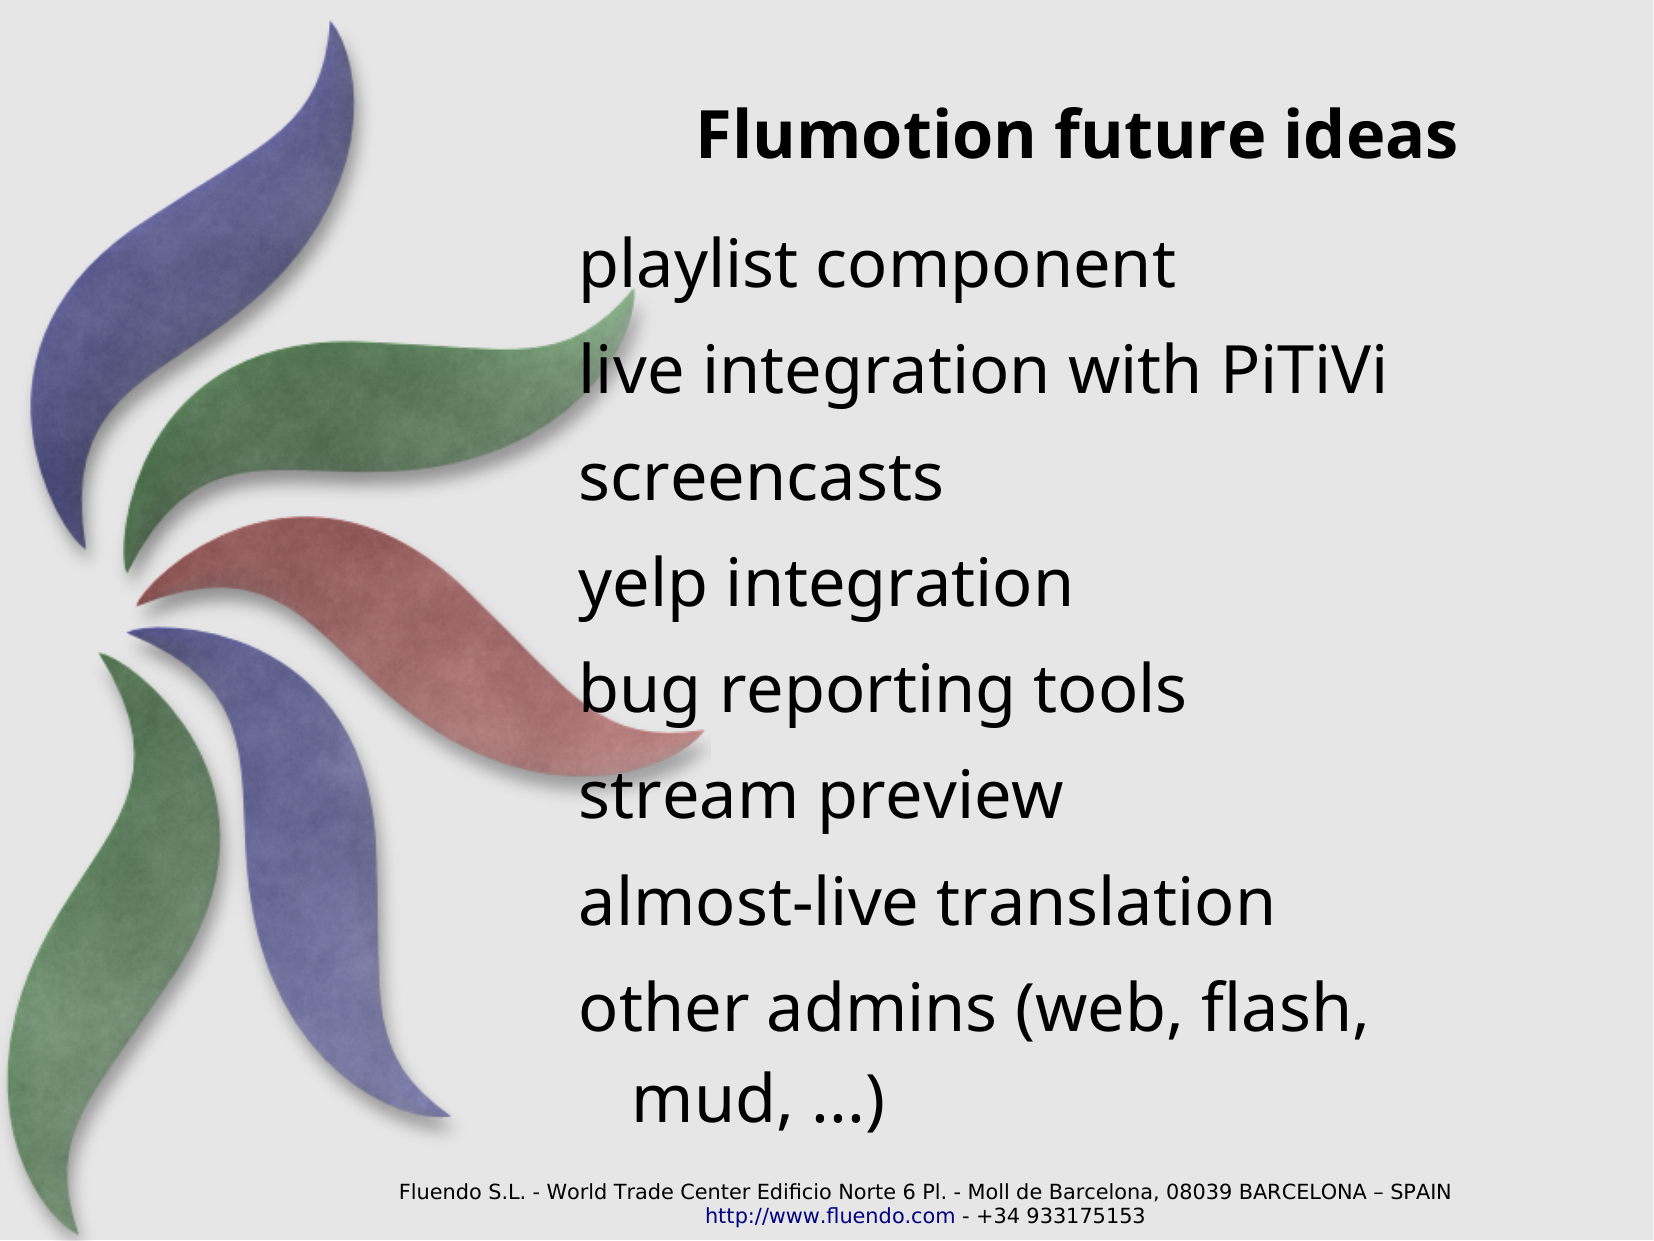

# Flumotion future ideas
playlist component
live integration with PiTiVi
screencasts
yelp integration
bug reporting tools
stream preview
almost-live translation
other admins (web, flash, mud, ...)